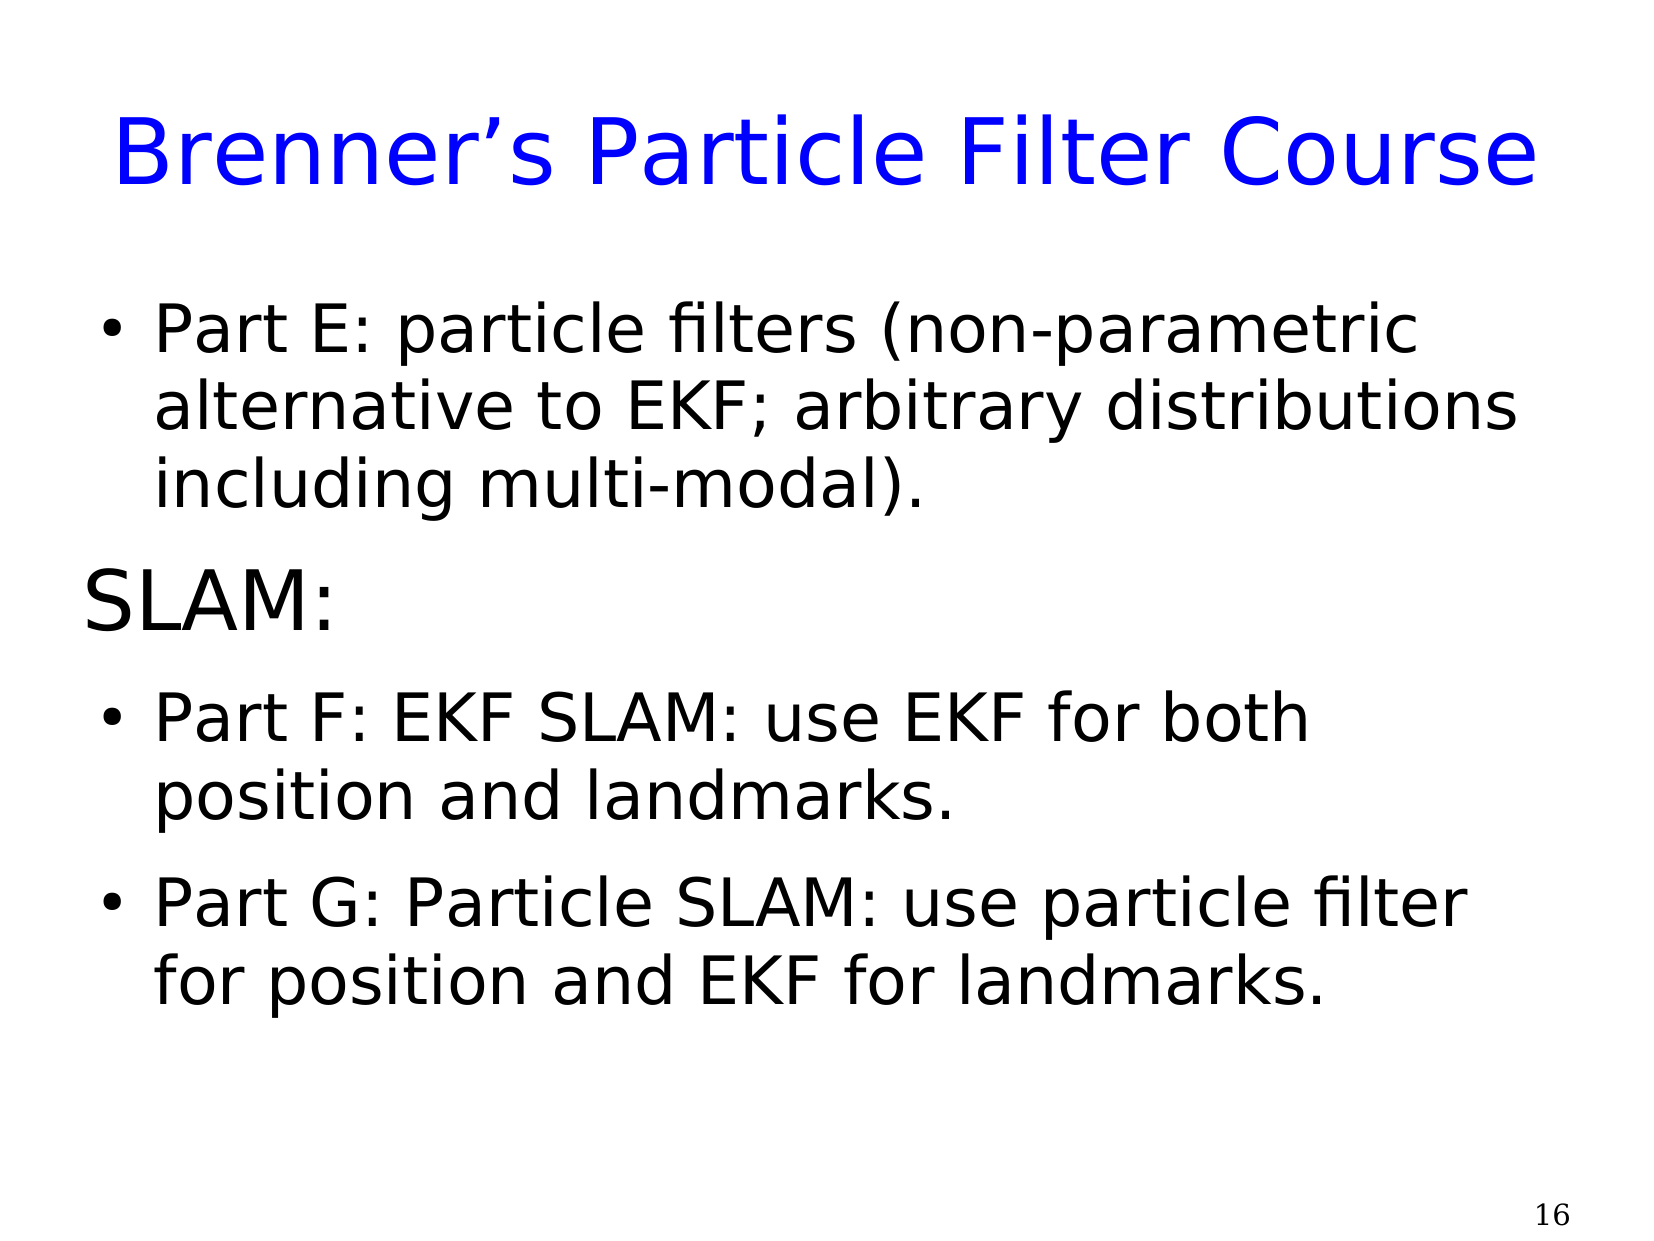

# Brenner’s Particle Filter Course
Part E: particle filters (non-parametric alternative to EKF; arbitrary distributions including multi-modal).
SLAM:
Part F: EKF SLAM: use EKF for both position and landmarks.
Part G: Particle SLAM: use particle filter for position and EKF for landmarks.
16